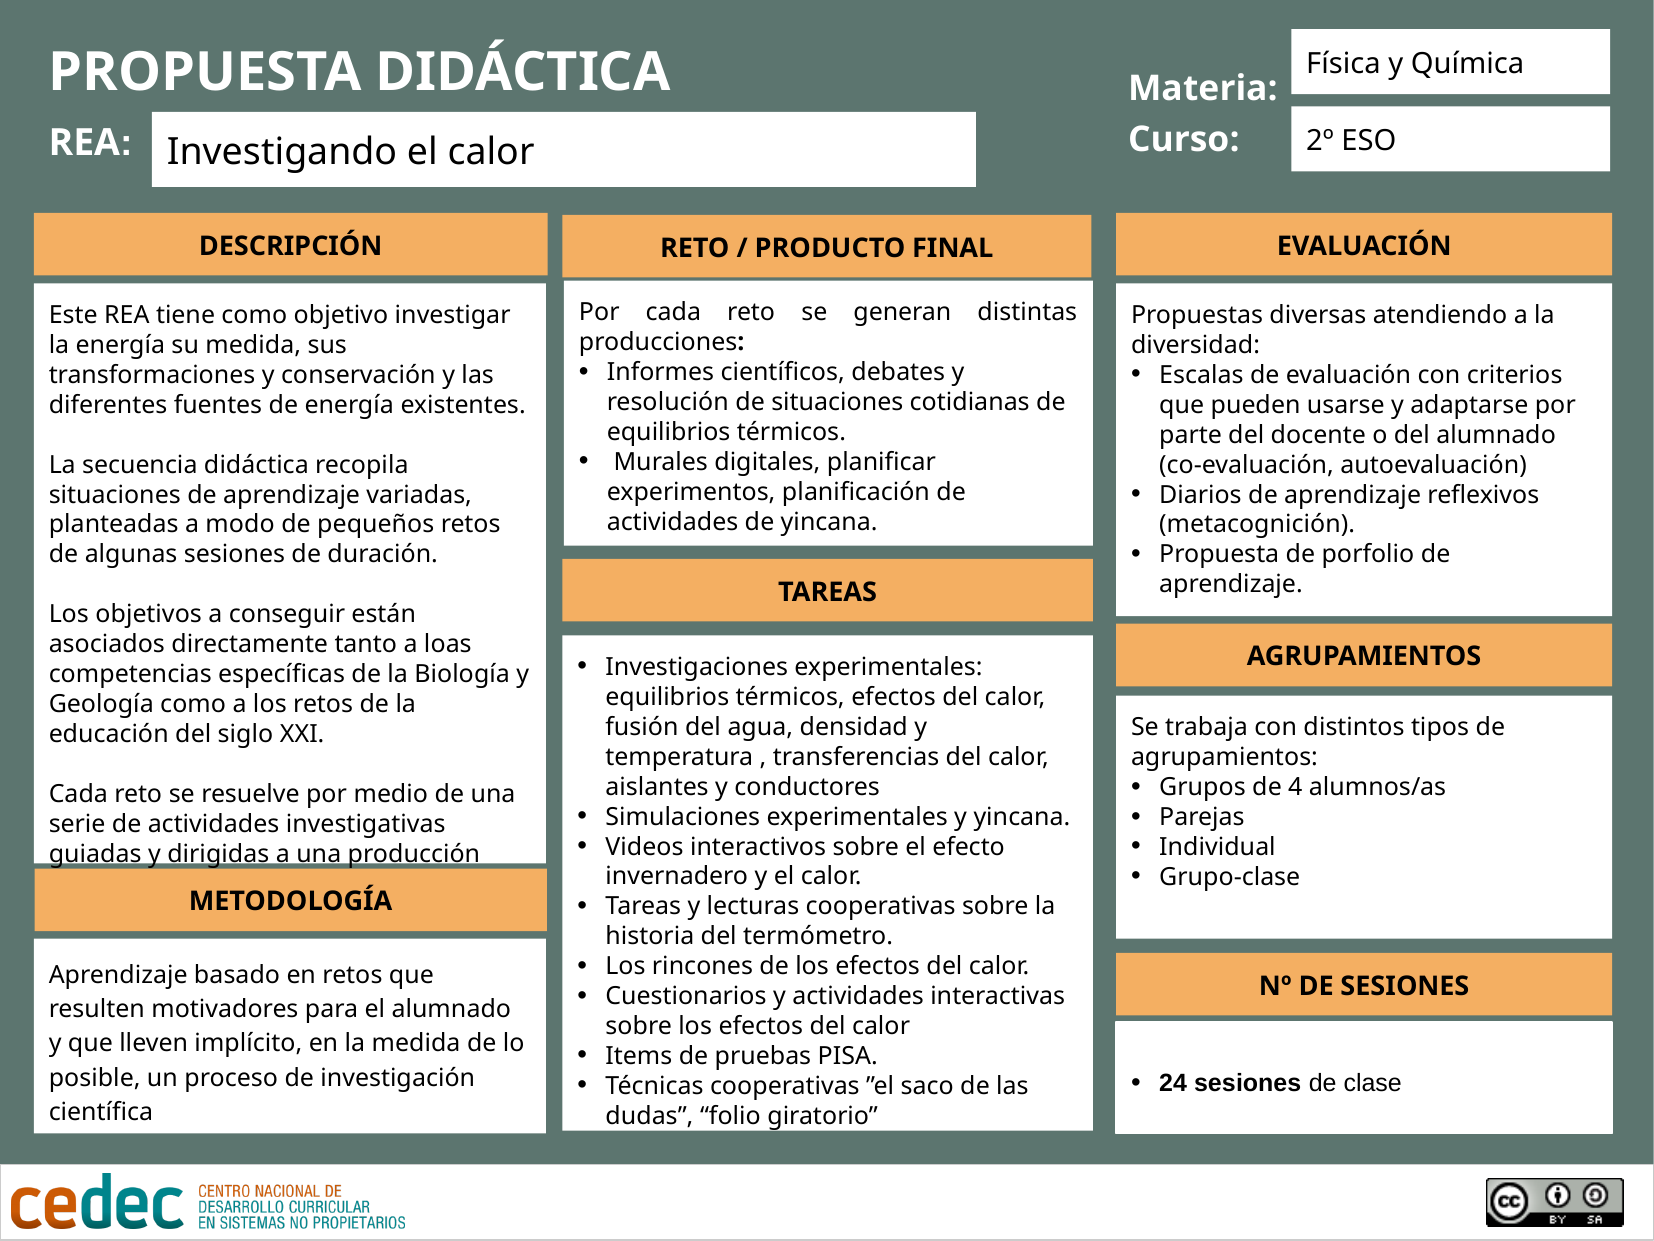

PROPUESTA DIDÁCTICA
Física y Química
Materia:
2º ESO
Curso:
REA:
Investigando el calor
DESCRIPCIÓN
EVALUACIÓN
RETO / PRODUCTO FINAL
Por cada reto se generan distintas producciones:
Informes científicos, debates y resolución de situaciones cotidianas de equilibrios térmicos.
 Murales digitales, planificar experimentos, planificación de actividades de yincana.
Este REA tiene como objetivo investigar la energía su medida, sus transformaciones y conservación y las diferentes fuentes de energía existentes.
La secuencia didáctica recopila situaciones de aprendizaje variadas, planteadas a modo de pequeños retos de algunas sesiones de duración.
Los objetivos a conseguir están asociados directamente tanto a loas competencias específicas de la Biología y Geología como a los retos de la educación del siglo XXI.
Cada reto se resuelve por medio de una serie de actividades investigativas guiadas y dirigidas a una producción
Propuestas diversas atendiendo a la diversidad:
Escalas de evaluación con criterios que pueden usarse y adaptarse por parte del docente o del alumnado (co-evaluación, autoevaluación)
Diarios de aprendizaje reflexivos (metacognición).
Propuesta de porfolio de aprendizaje.
TAREAS
AGRUPAMIENTOS
Investigaciones experimentales: equilibrios térmicos, efectos del calor, fusión del agua, densidad y temperatura , transferencias del calor, aislantes y conductores
Simulaciones experimentales y yincana.
Videos interactivos sobre el efecto invernadero y el calor.
Tareas y lecturas cooperativas sobre la historia del termómetro.
Los rincones de los efectos del calor.
Cuestionarios y actividades interactivas sobre los efectos del calor
Items de pruebas PISA.
Técnicas cooperativas ”el saco de las dudas”, “folio giratorio”
Se trabaja con distintos tipos de agrupamientos:
Grupos de 4 alumnos/as
Parejas
Individual
Grupo-clase
METODOLOGÍA
Aprendizaje basado en retos que resulten motivadores para el alumnado y que lleven implícito, en la medida de lo posible, un proceso de investigación científica
Nº DE SESIONES
24 sesiones de clase